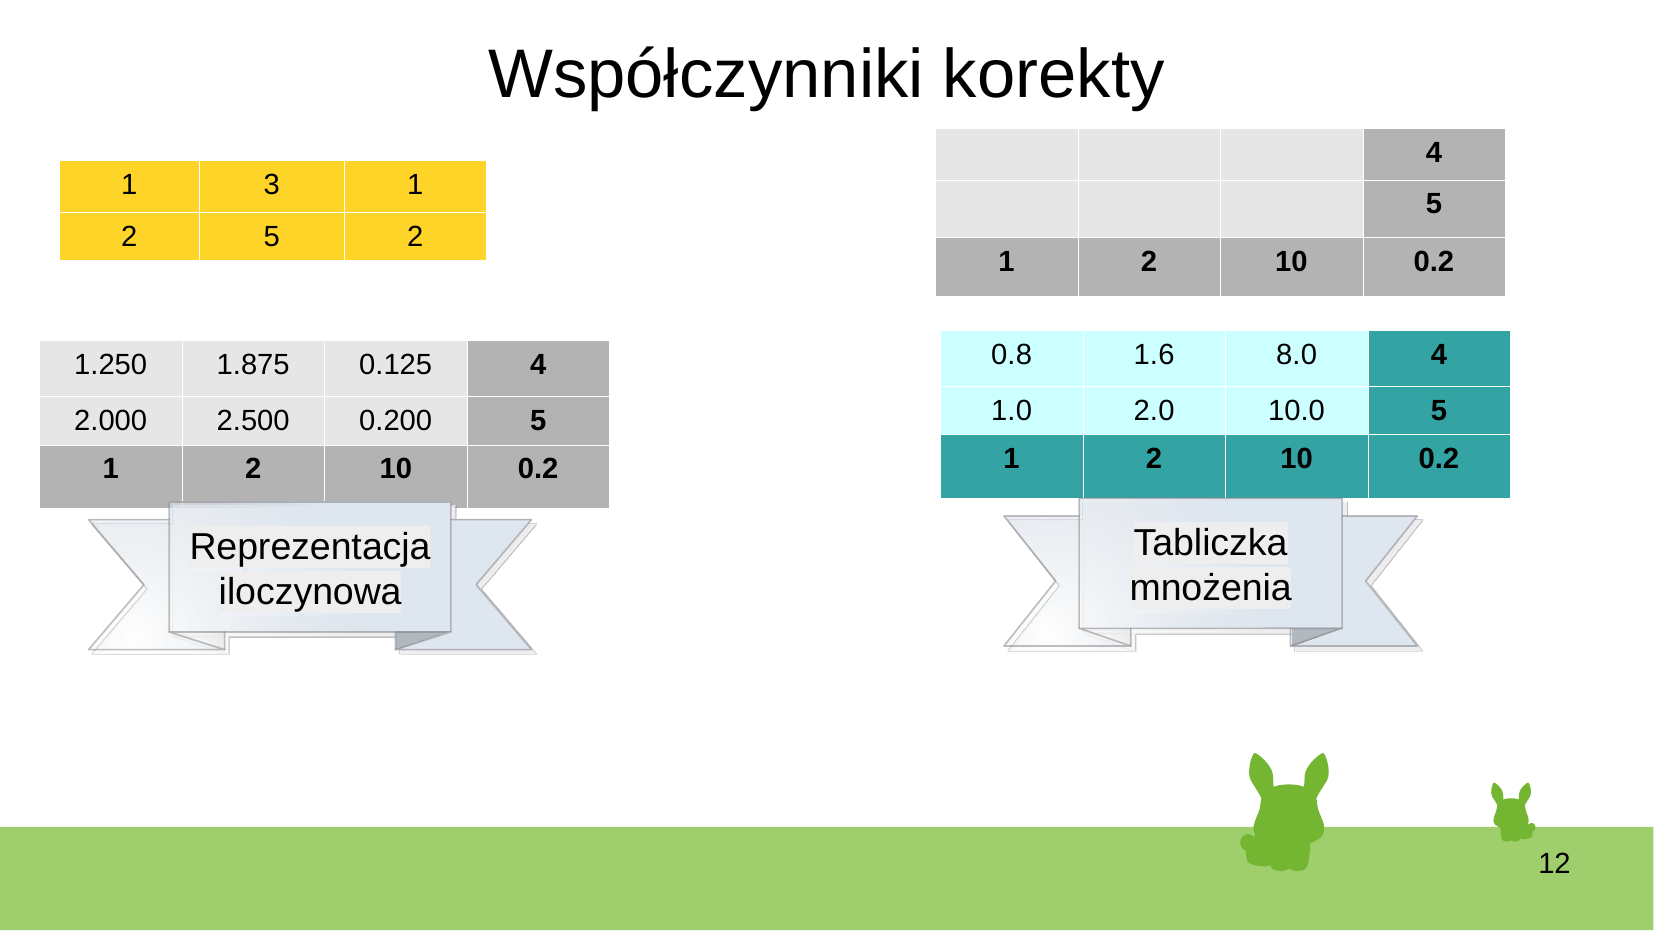

# Współczynniki korekty
| | | | 4 |
| --- | --- | --- | --- |
| | | | 5 |
| 1 | 2 | 10 | 0.2 |
| 1 | 3 | 1 |
| --- | --- | --- |
| 2 | 5 | 2 |
| 0.8 | 1.6 | 8.0 | 4 |
| --- | --- | --- | --- |
| 1.0 | 2.0 | 10.0 | 5 |
| 1 | 2 | 10 | 0.2 |
| 1.250 | 1.875 | 0.125 | 4 |
| --- | --- | --- | --- |
| 2.000 | 2.500 | 0.200 | 5 |
| 1 | 2 | 10 | 0.2 |
Tabliczka mnożenia
Reprezentacja iloczynowa
12